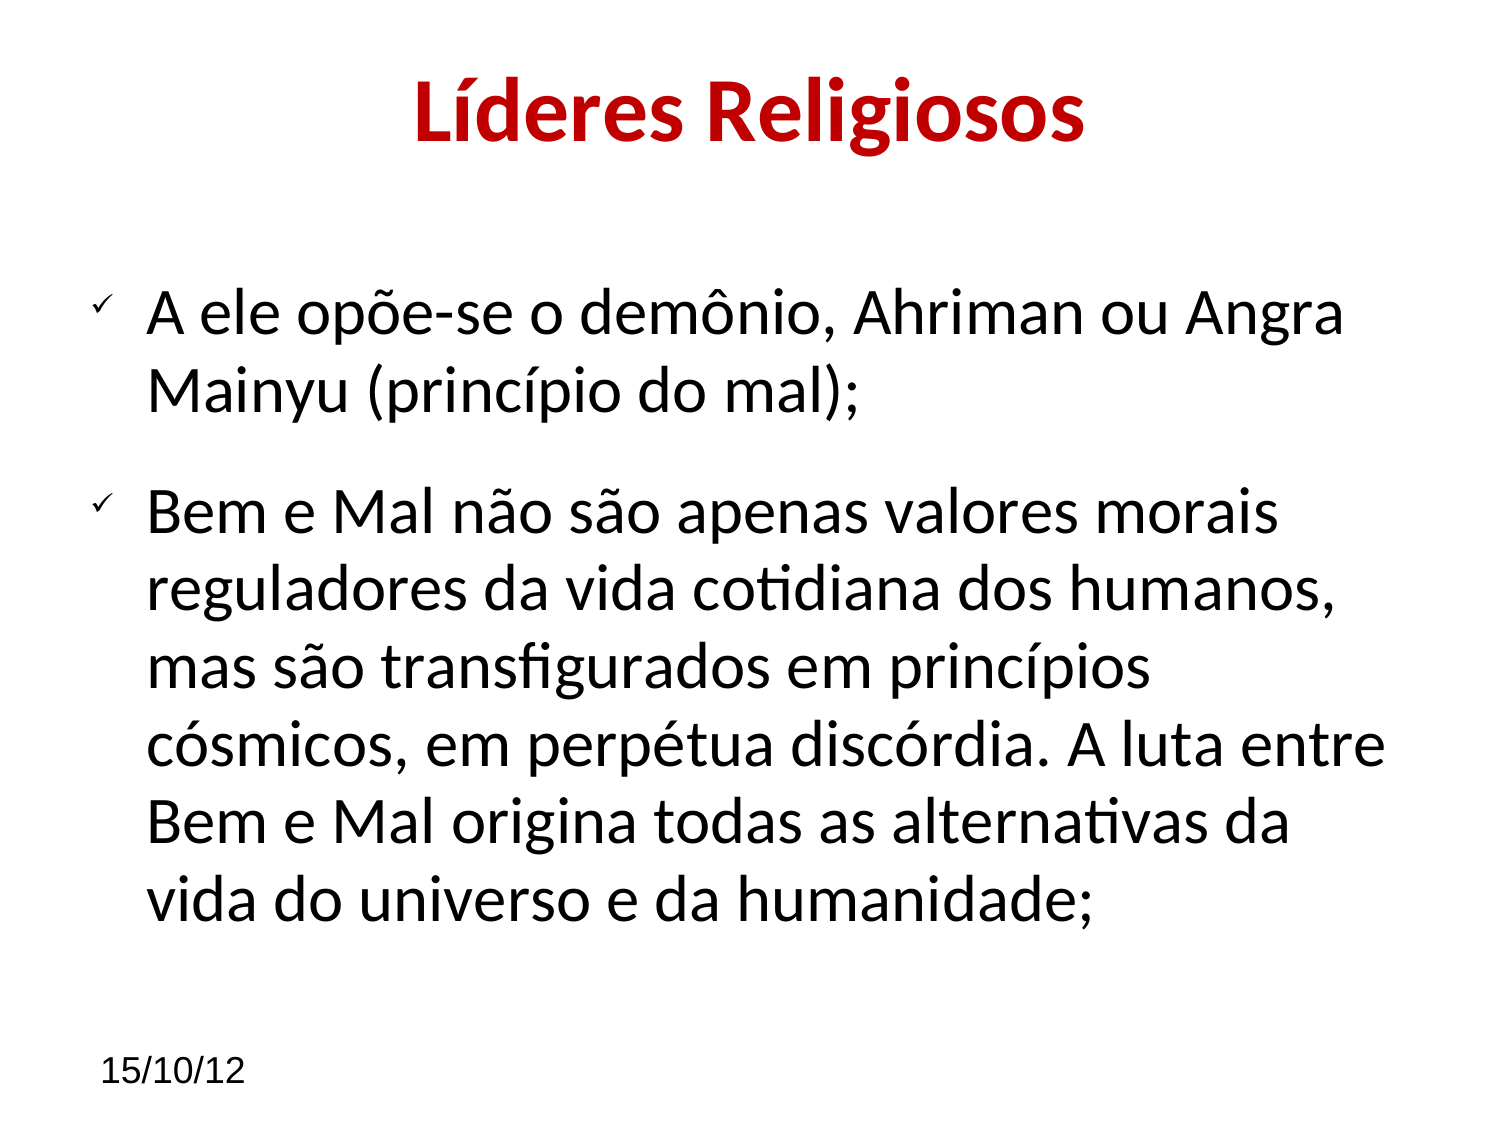

# Líderes Religiosos
A ele opõe-se o demônio, Ahriman ou Angra Mainyu (princípio do mal);
Bem e Mal não são apenas valores morais reguladores da vida cotidiana dos humanos, mas são transfigurados em princípios cósmicos, em perpétua discórdia. A luta entre Bem e Mal origina todas as alternativas da vida do universo e da humanidade;